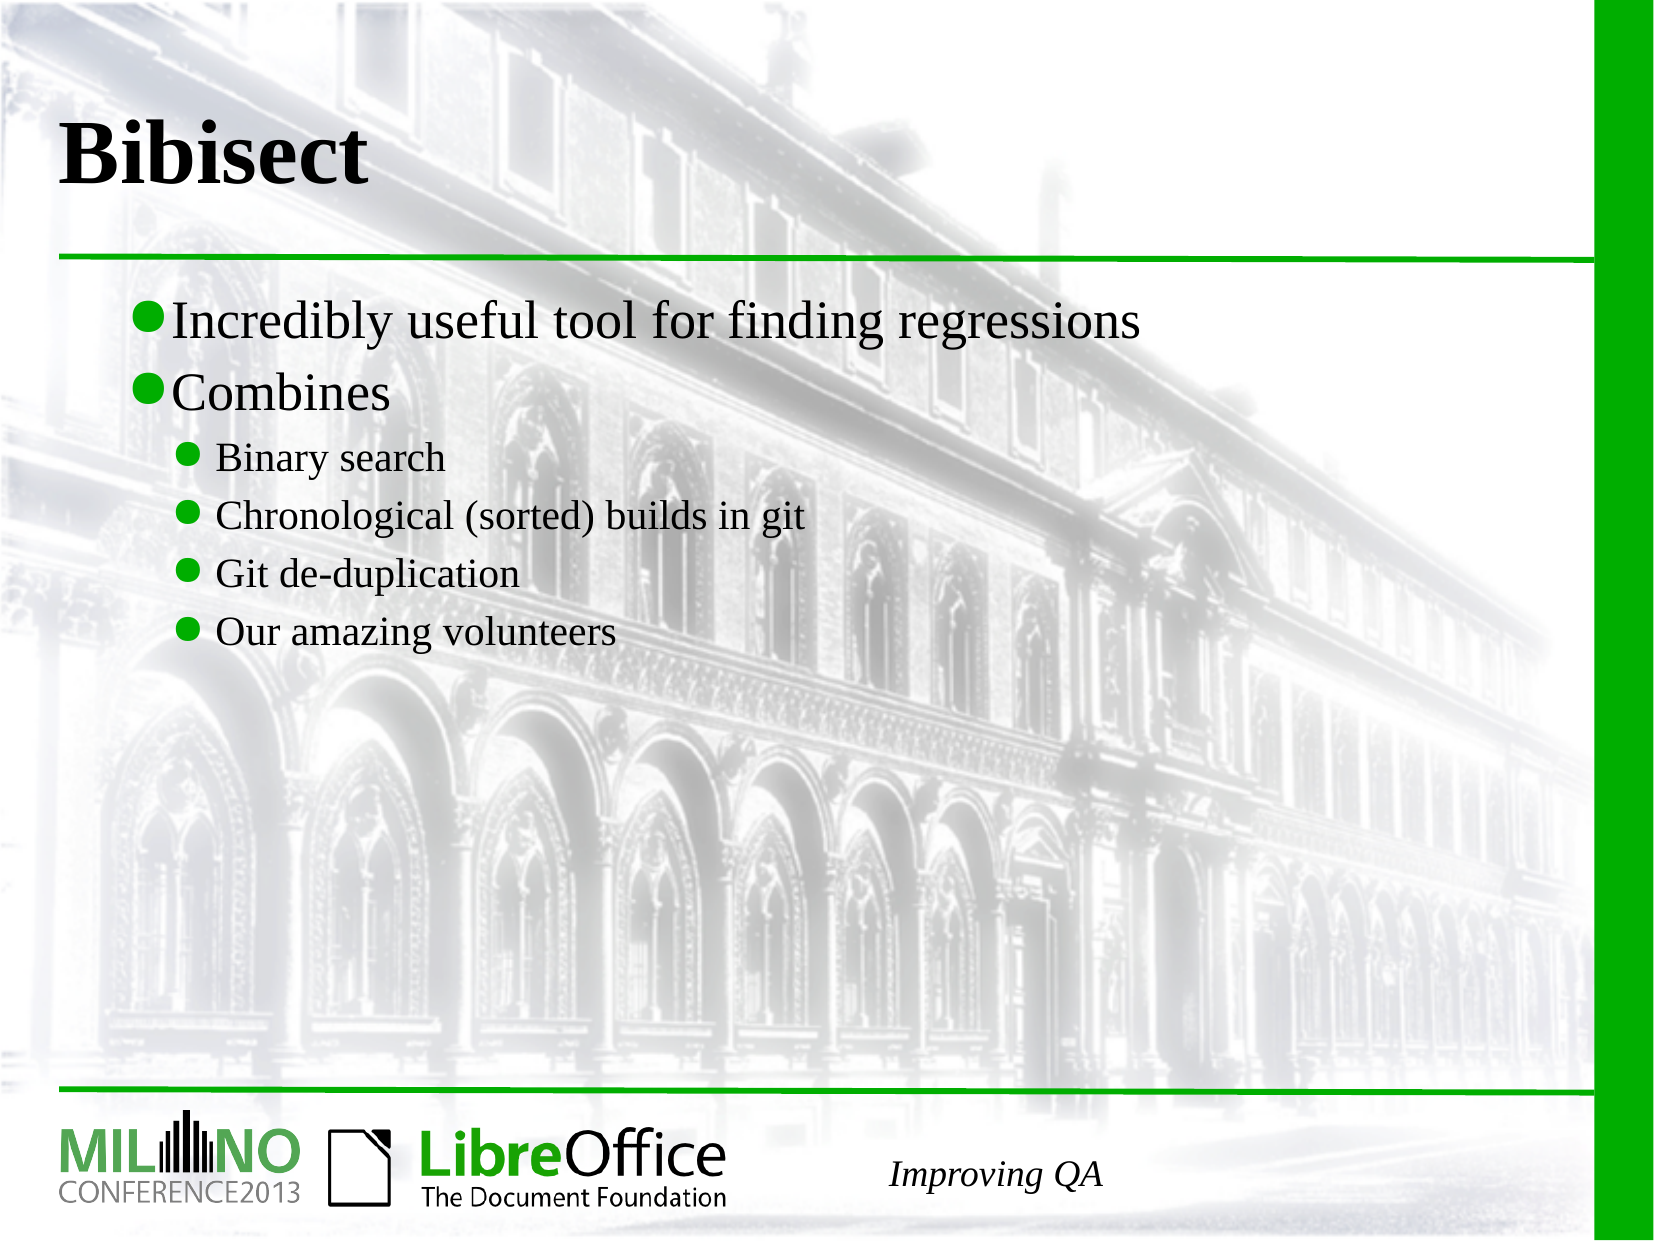

# Bibisect
Incredibly useful tool for finding regressions
Combines
Binary search
Chronological (sorted) builds in git
Git de-duplication
Our amazing volunteers